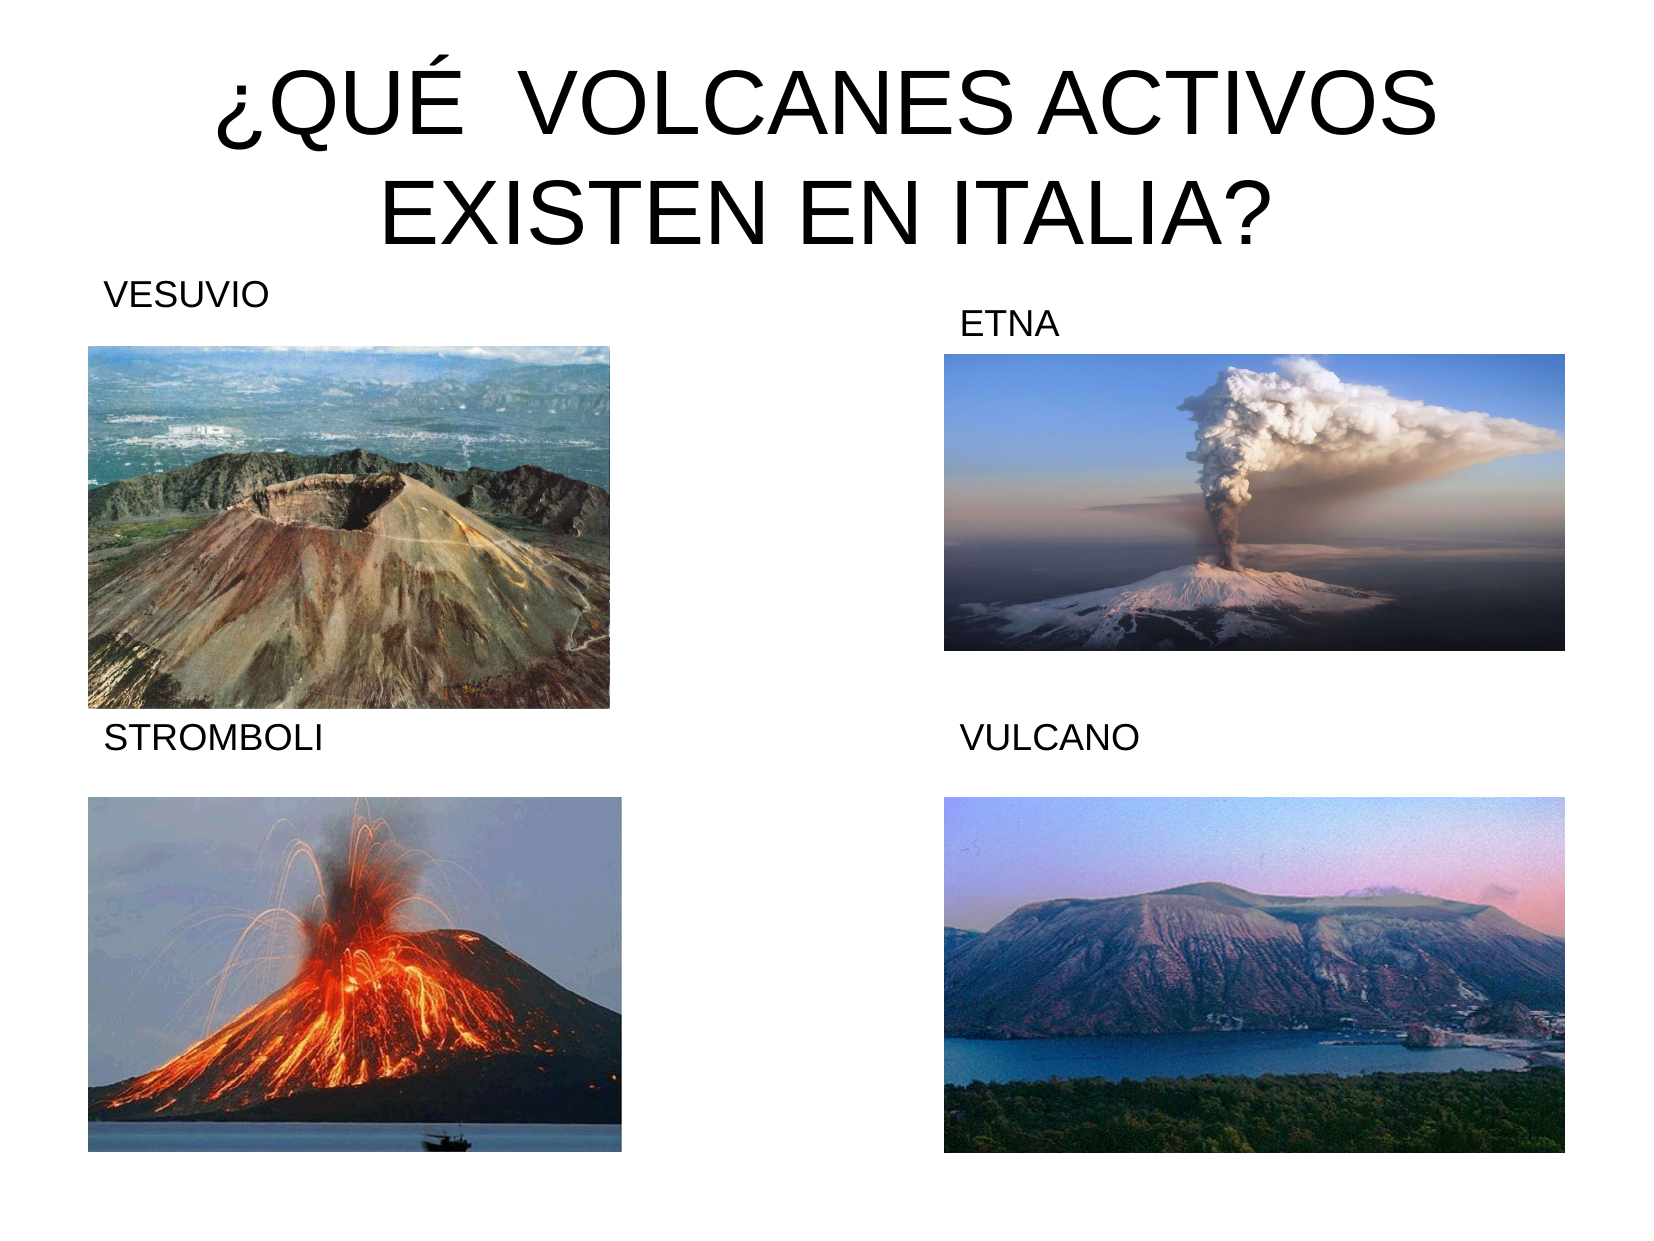

# ¿QUÉ VOLCANES ACTIVOS EXISTEN EN ITALIA?
VESUVIO
ETNA
STROMBOLI
VULCANO